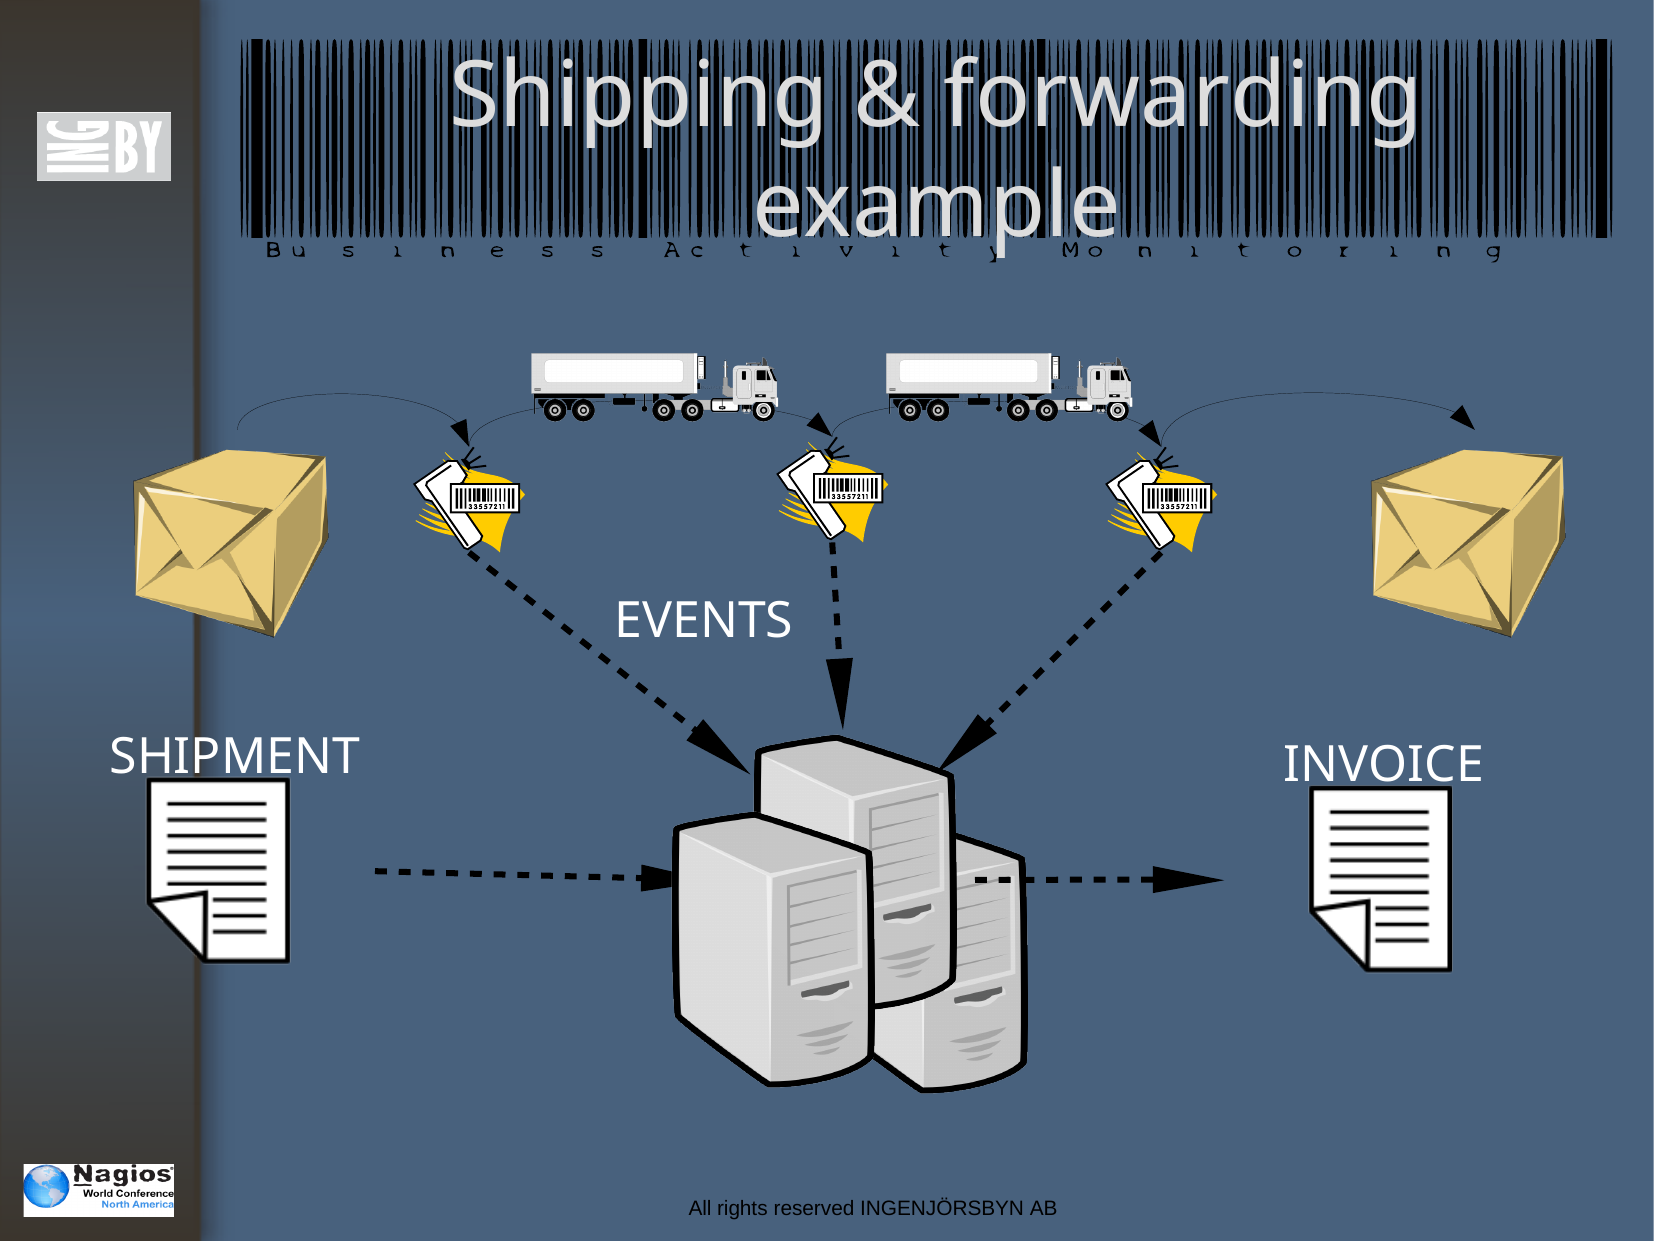

# Shipping & forwarding example
EVENTS
SHIPMENT
INVOICE